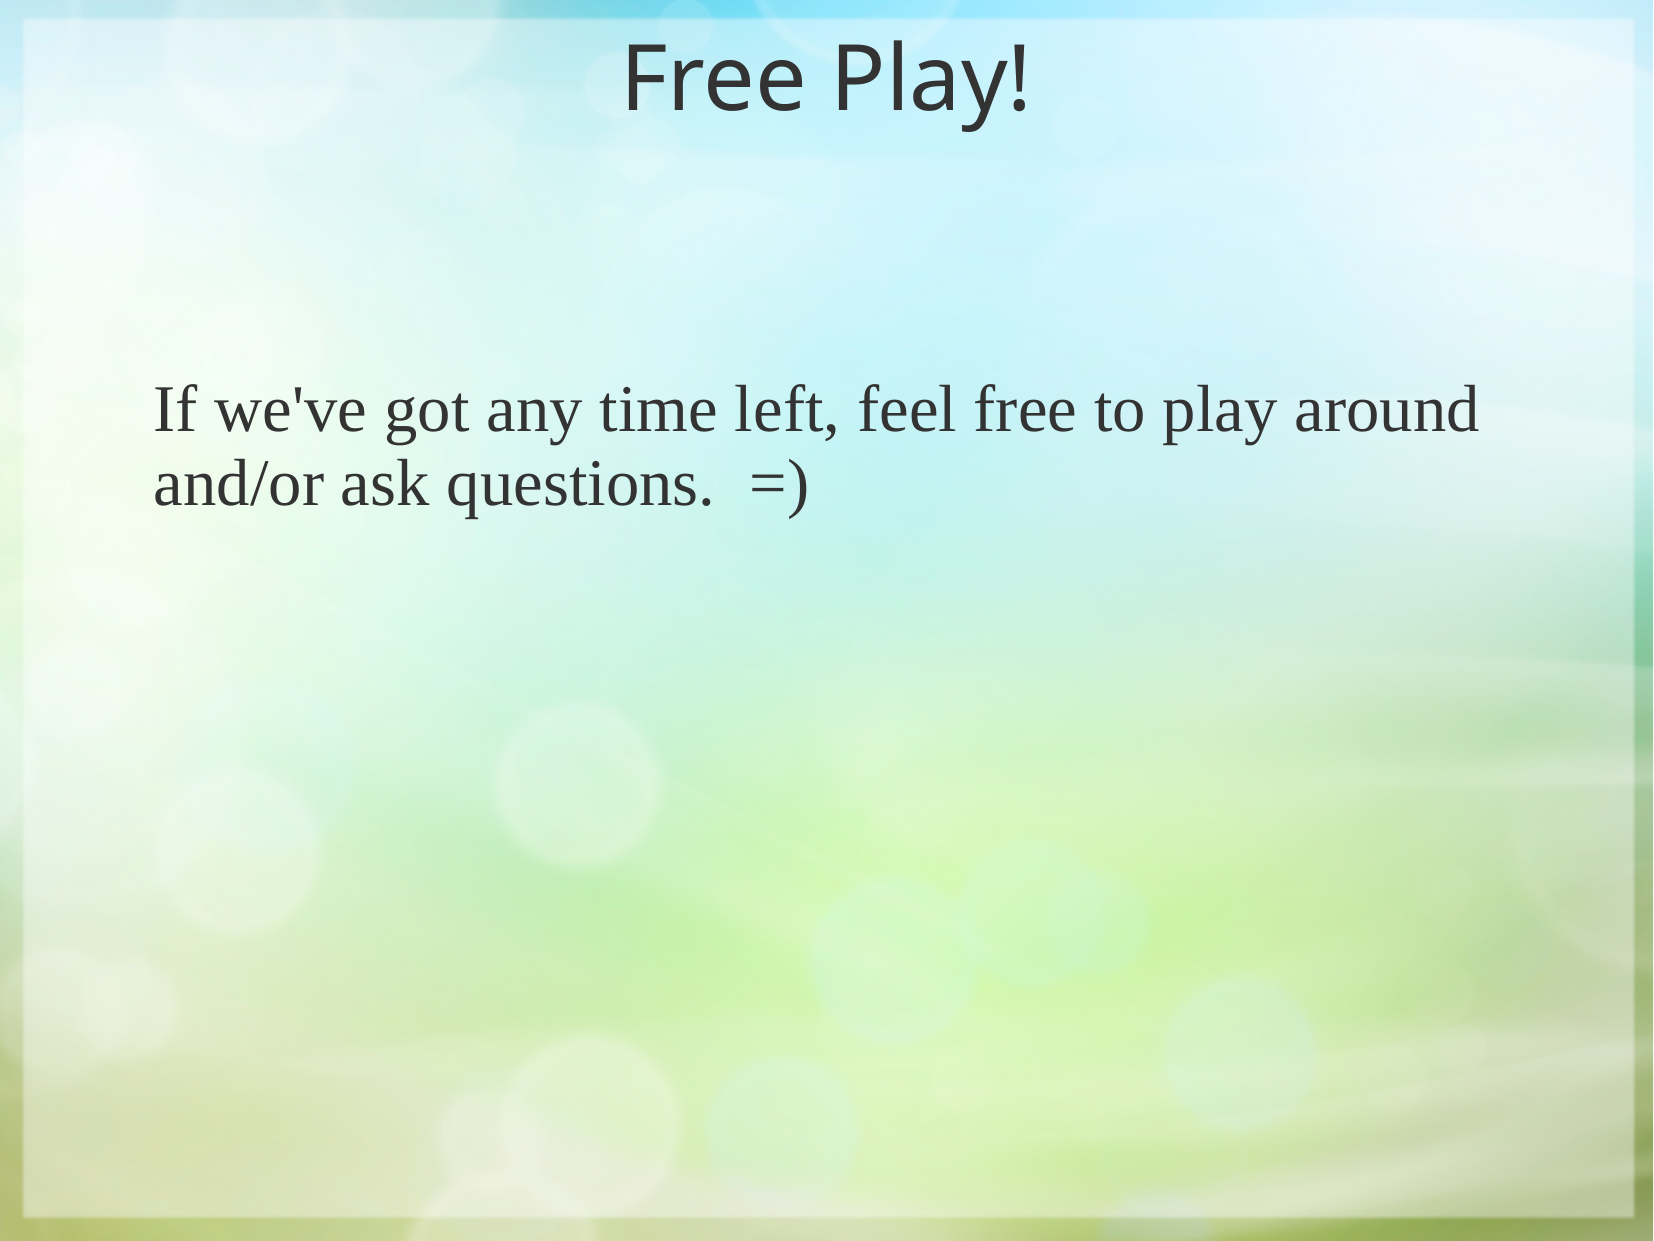

# Free Play!
If we've got any time left, feel free to play around and/or ask questions. =)